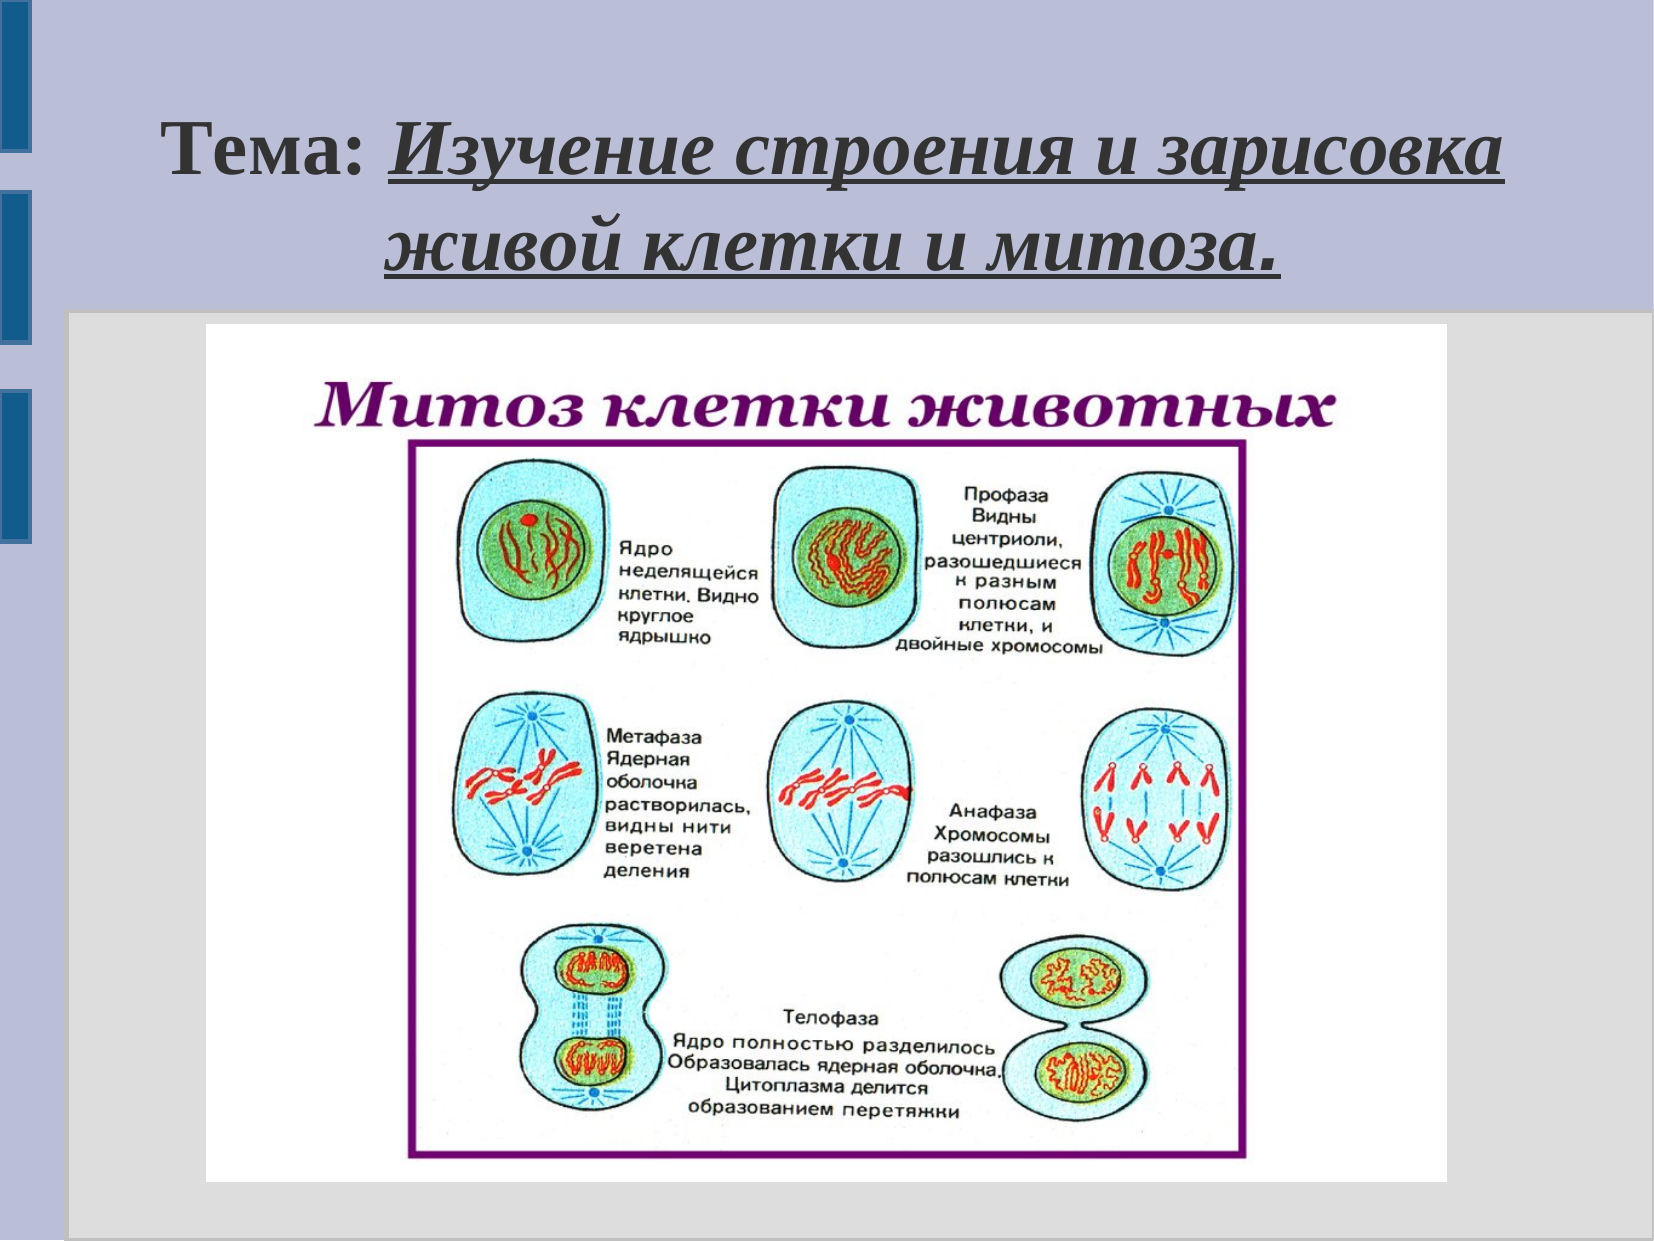

# Тема: Изучение строения и зарисовка живой клетки и митоза.